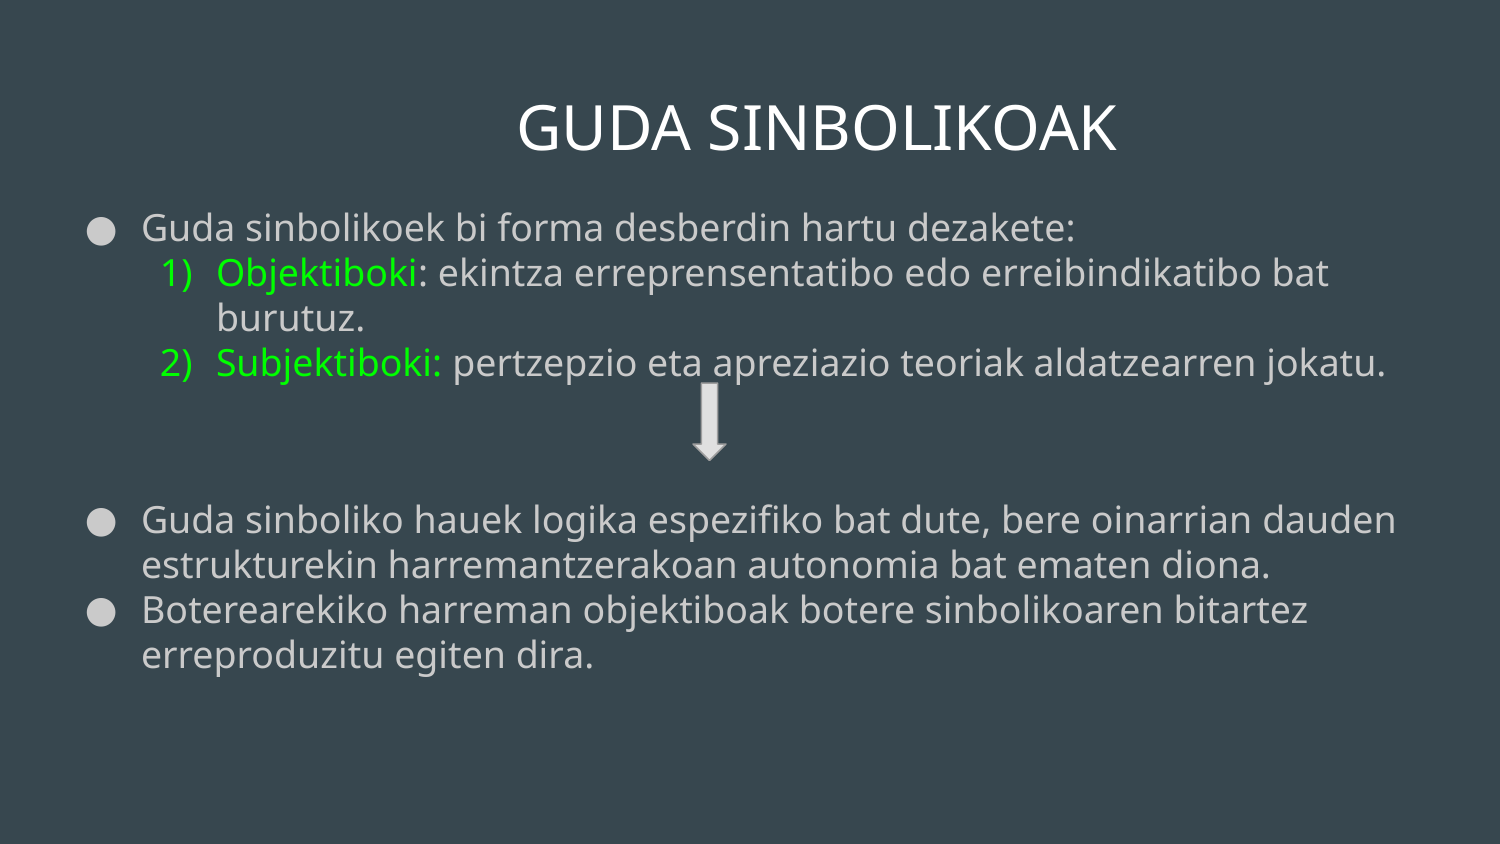

# GUDA SINBOLIKOAK
Guda sinbolikoek bi forma desberdin hartu dezakete:
Objektiboki: ekintza erreprensentatibo edo erreibindikatibo bat burutuz.
Subjektiboki: pertzepzio eta apreziazio teoriak aldatzearren jokatu.
Guda sinboliko hauek logika espezifiko bat dute, bere oinarrian dauden estrukturekin harremantzerakoan autonomia bat ematen diona.
Boterearekiko harreman objektiboak botere sinbolikoaren bitartez erreproduzitu egiten dira.